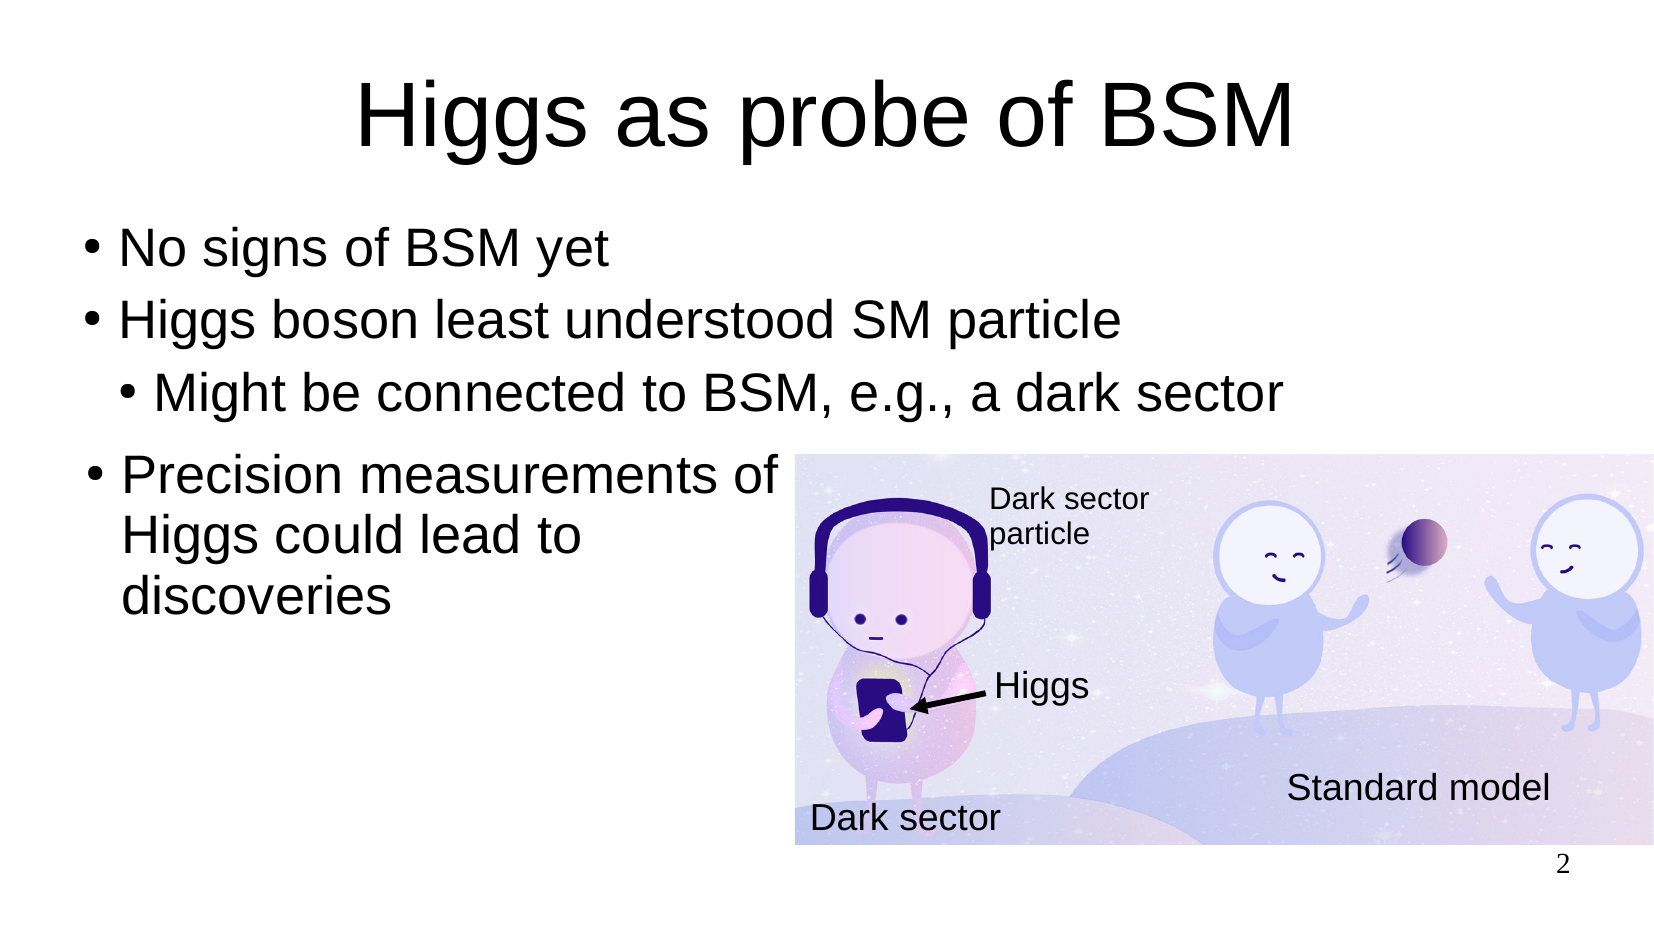

# Higgs as probe of BSM
No signs of BSM yet
Higgs boson least understood SM particle
Might be connected to BSM, e.g., a dark sector
Precision measurements of Higgs could lead to discoveries
Dark sector particle
Higgs
Standard model
Dark sector
2